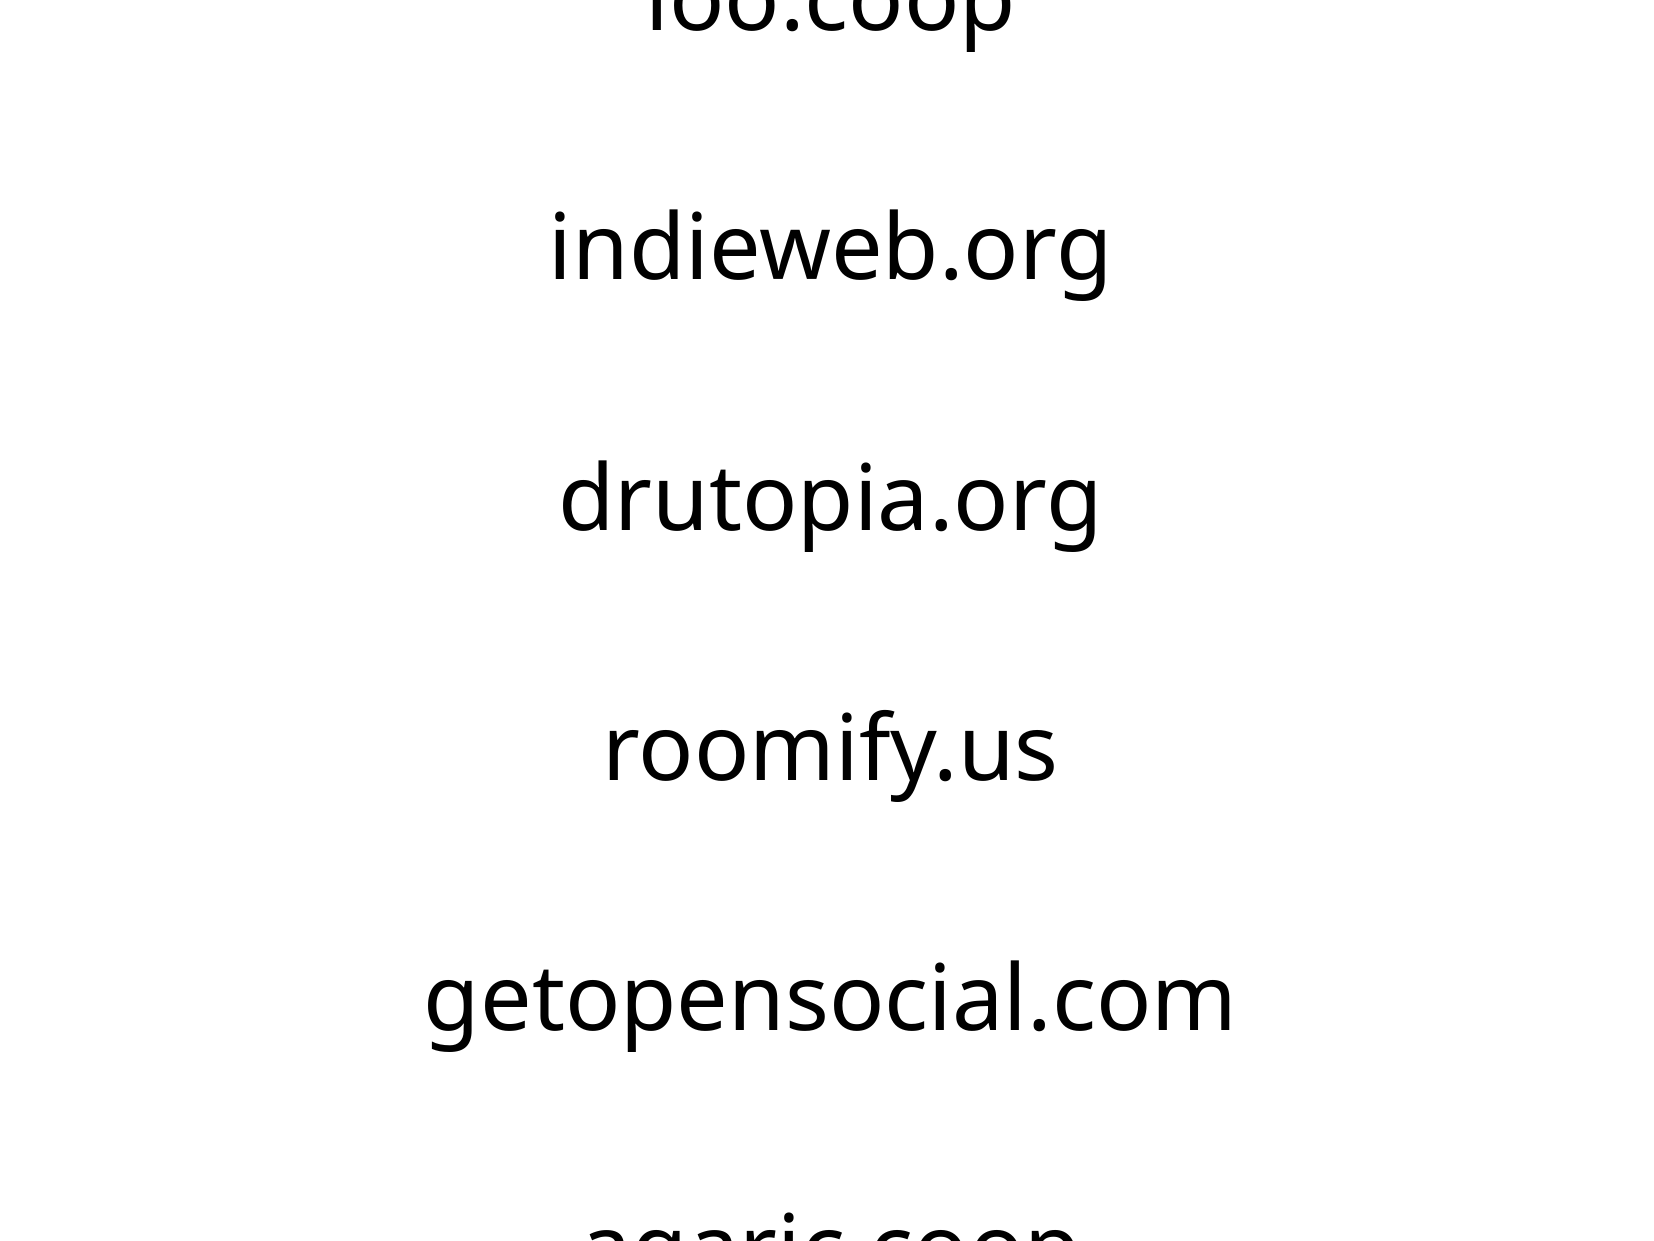

# ioo.coop indieweb.org drutopia.org roomify.us getopensocial.com agaric.coop